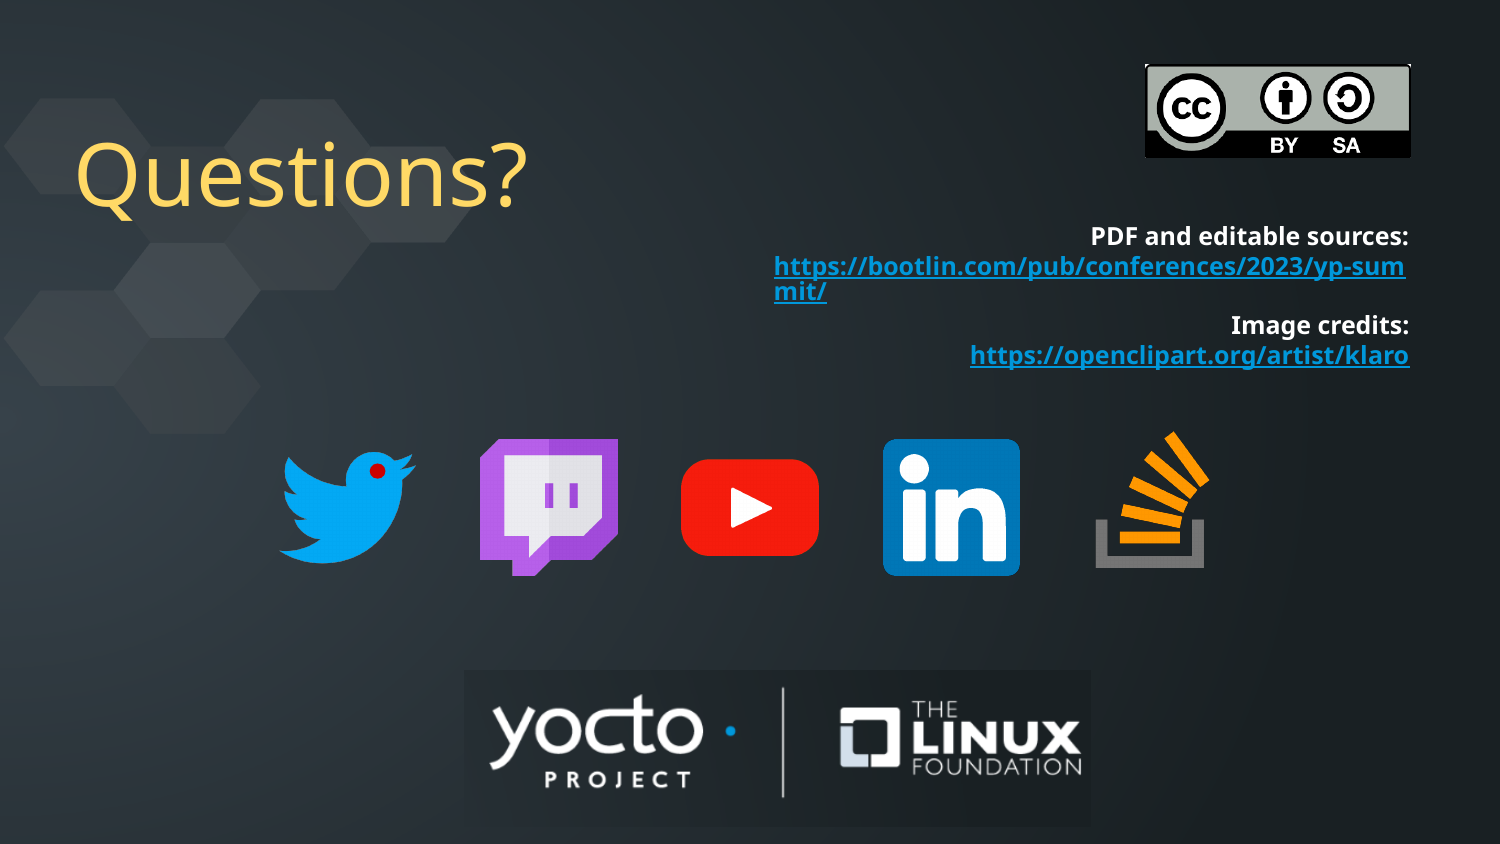

Questions?
PDF and editable sources:
https://bootlin.com/pub/conferences/2023/yp-summit/
Image credits:
https://openclipart.org/artist/klaro